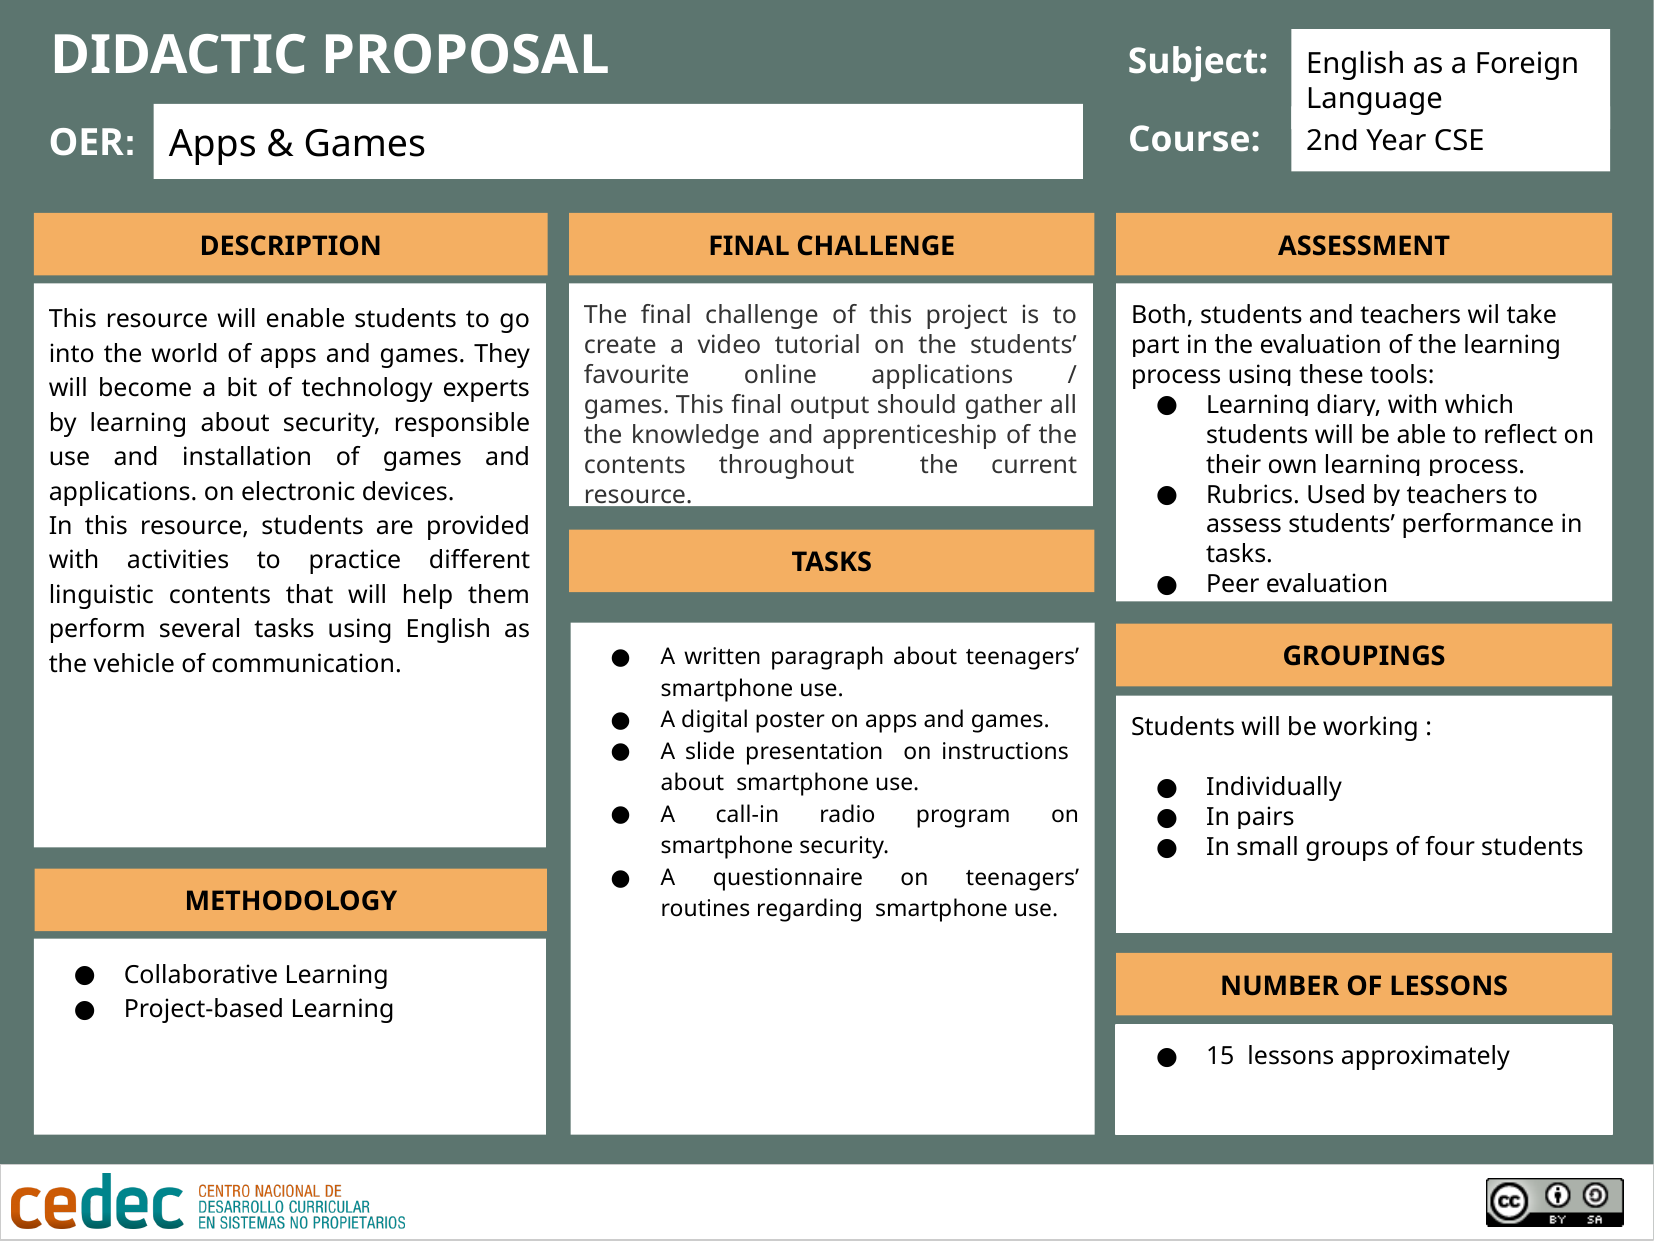

DIDACTIC PROPOSAL
English as a Foreign Language
Subject:
Apps & Games
2nd Year CSE
Course:
OER:
DESCRIPTION
FINAL CHALLENGE
ASSESSMENT
This resource will enable students to go into the world of apps and games. They will become a bit of technology experts by learning about security, responsible use and installation of games and applications. on electronic devices.
In this resource, students are provided with activities to practice different linguistic contents that will help them perform several tasks using English as the vehicle of communication.
The final challenge of this project is to create a video tutorial on the students’ favourite online applications / games. This final output should gather all the knowledge and apprenticeship of the contents throughout the current resource.
Both, students and teachers wil take part in the evaluation of the learning process using these tools:
Learning diary, with which students will be able to reflect on their own learning process.
Rubrics. Used by teachers to assess students’ performance in tasks.
Peer evaluation
TASKS
A written paragraph about teenagers’ smartphone use.
A digital poster on apps and games.
A slide presentation on instructions about smartphone use.
A call-in radio program on smartphone security.
A questionnaire on teenagers’ routines regarding smartphone use.
GROUPINGS
Students will be working :
Individually
In pairs
In small groups of four students
METHODOLOGY
Collaborative Learning
Project-based Learning
NUMBER OF LESSONS
15 lessons approximately